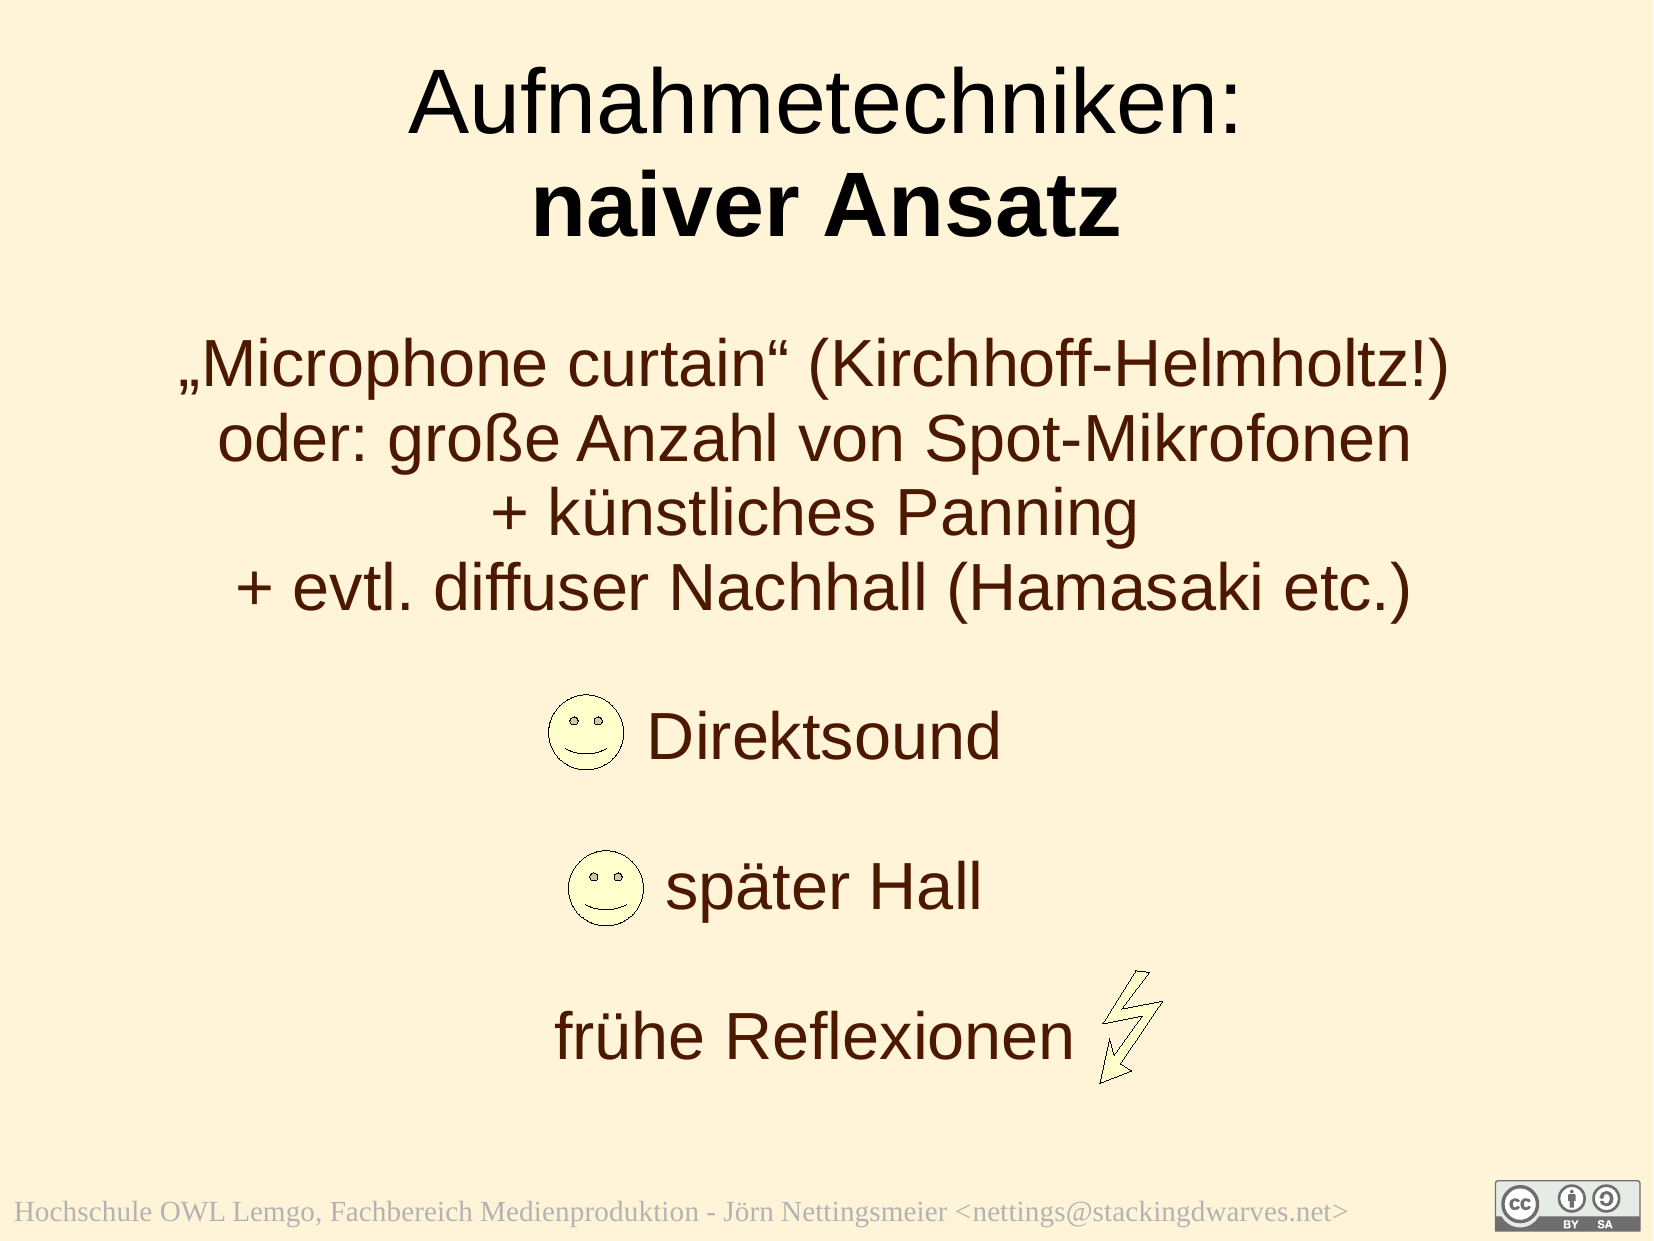

Aufnahmetechniken:
naiver Ansatz
# „Microphone curtain“ (Kirchhoff-Helmholtz!)
oder: große Anzahl von Spot-Mikrofonen
+ künstliches Panning
+ evtl. diffuser Nachhall (Hamasaki etc.)
Direktsound
später Hall
frühe Reflexionen